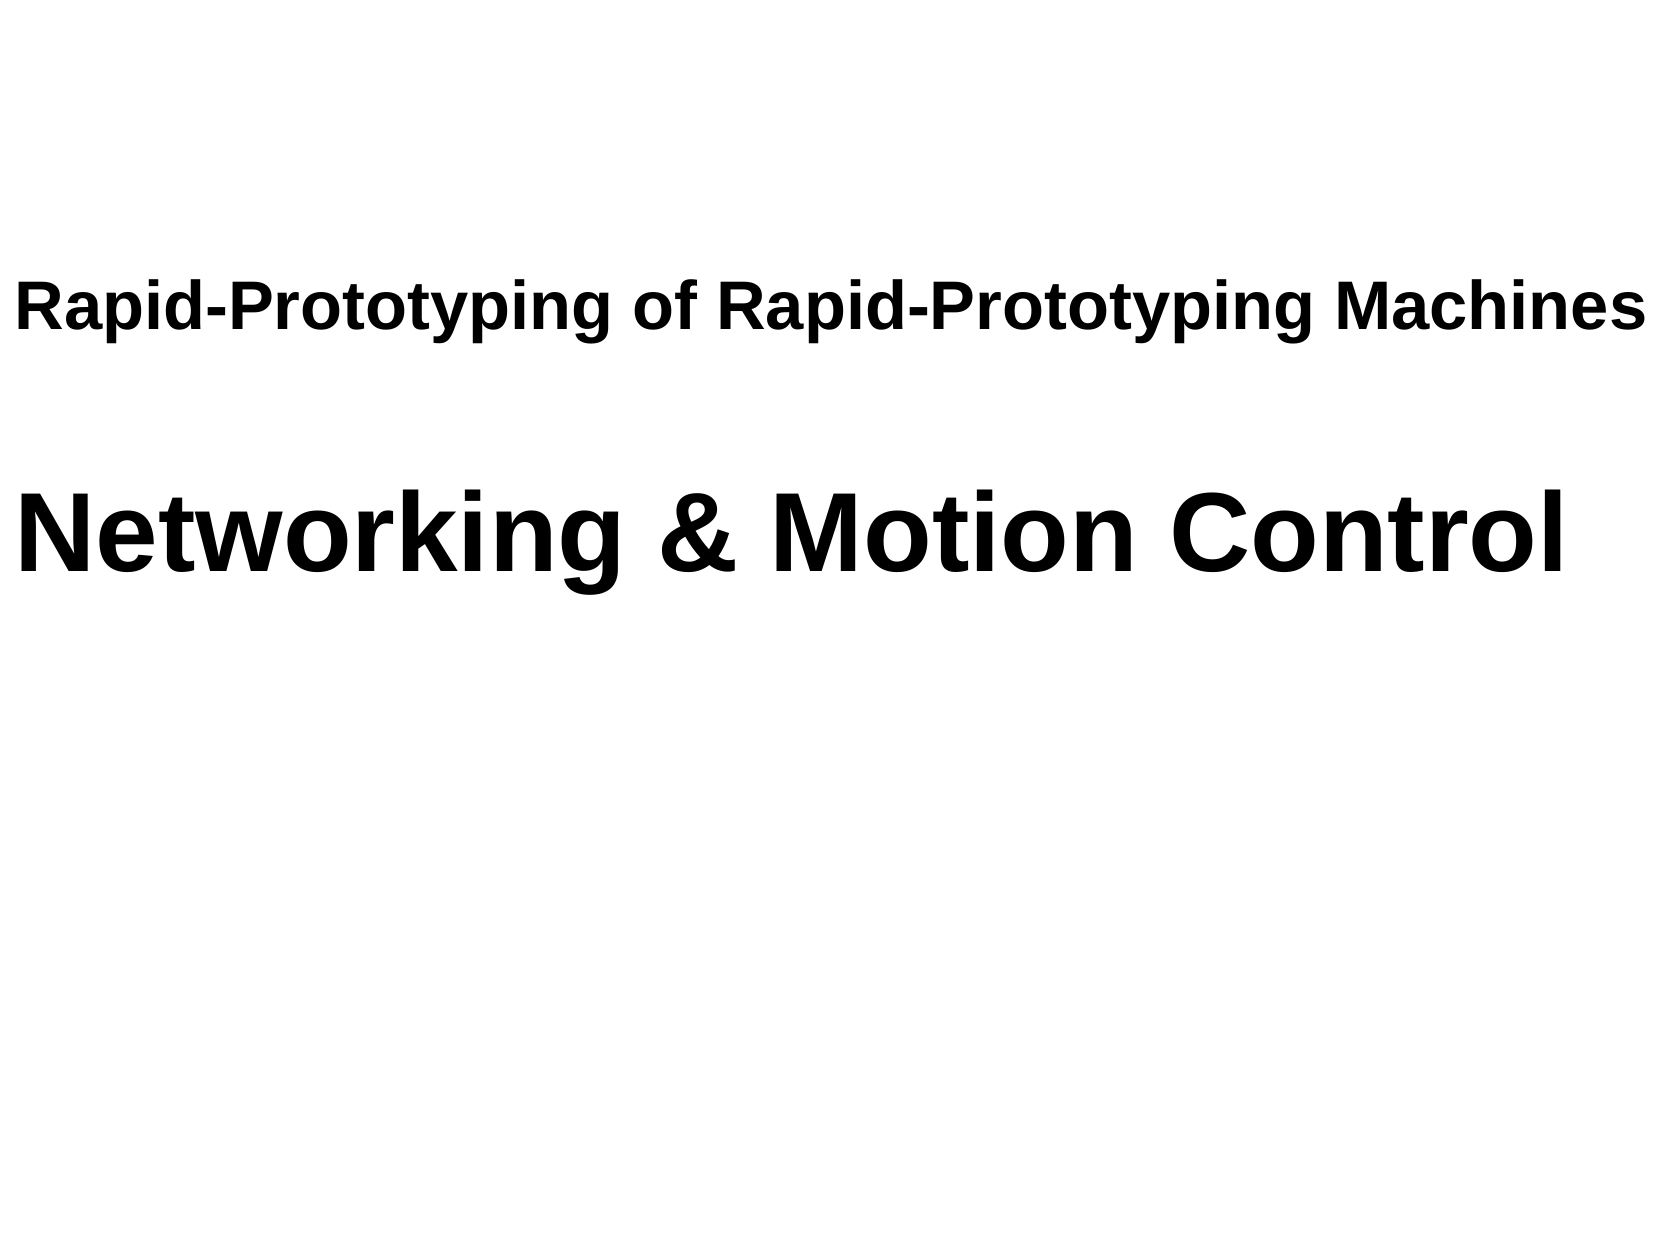

Rapid-Prototyping of Rapid-Prototyping Machines
Networking & Motion Control